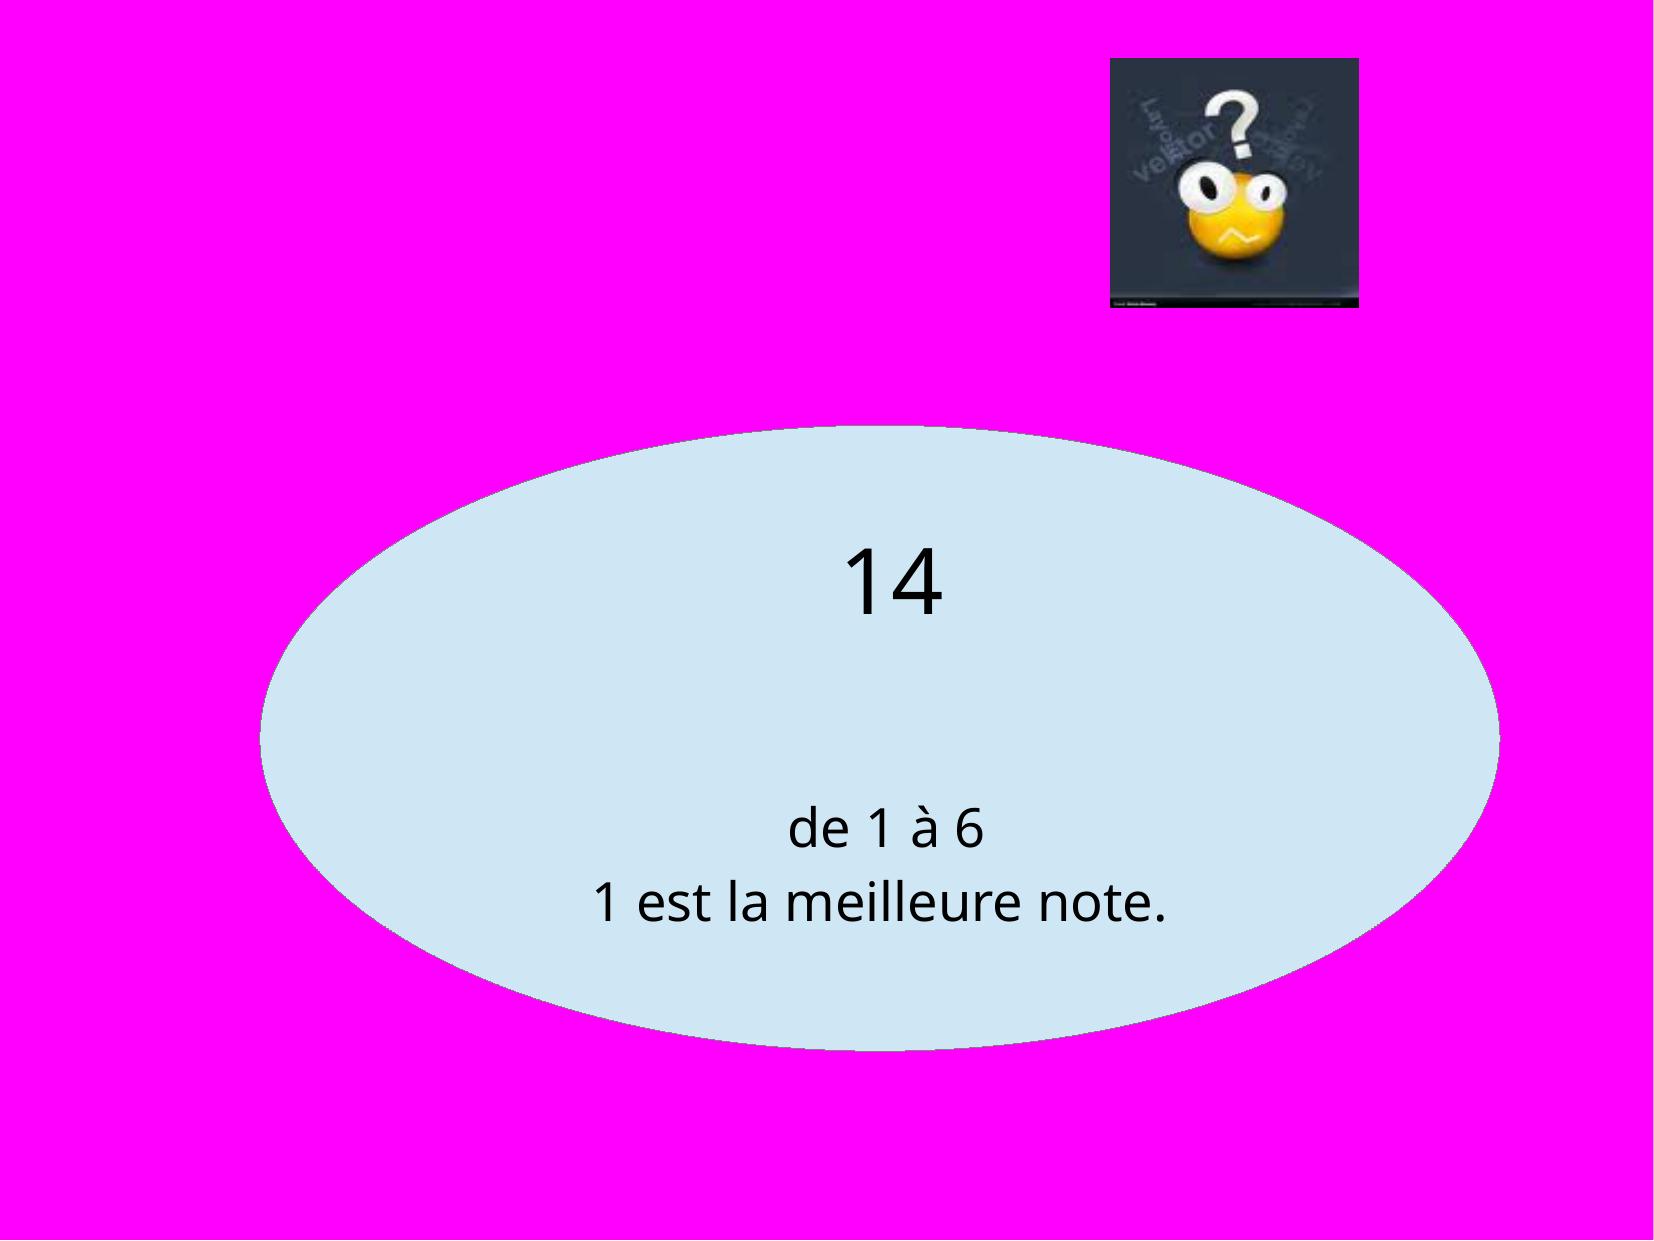

#
 14
 de 1 à 6
1 est la meilleure note.